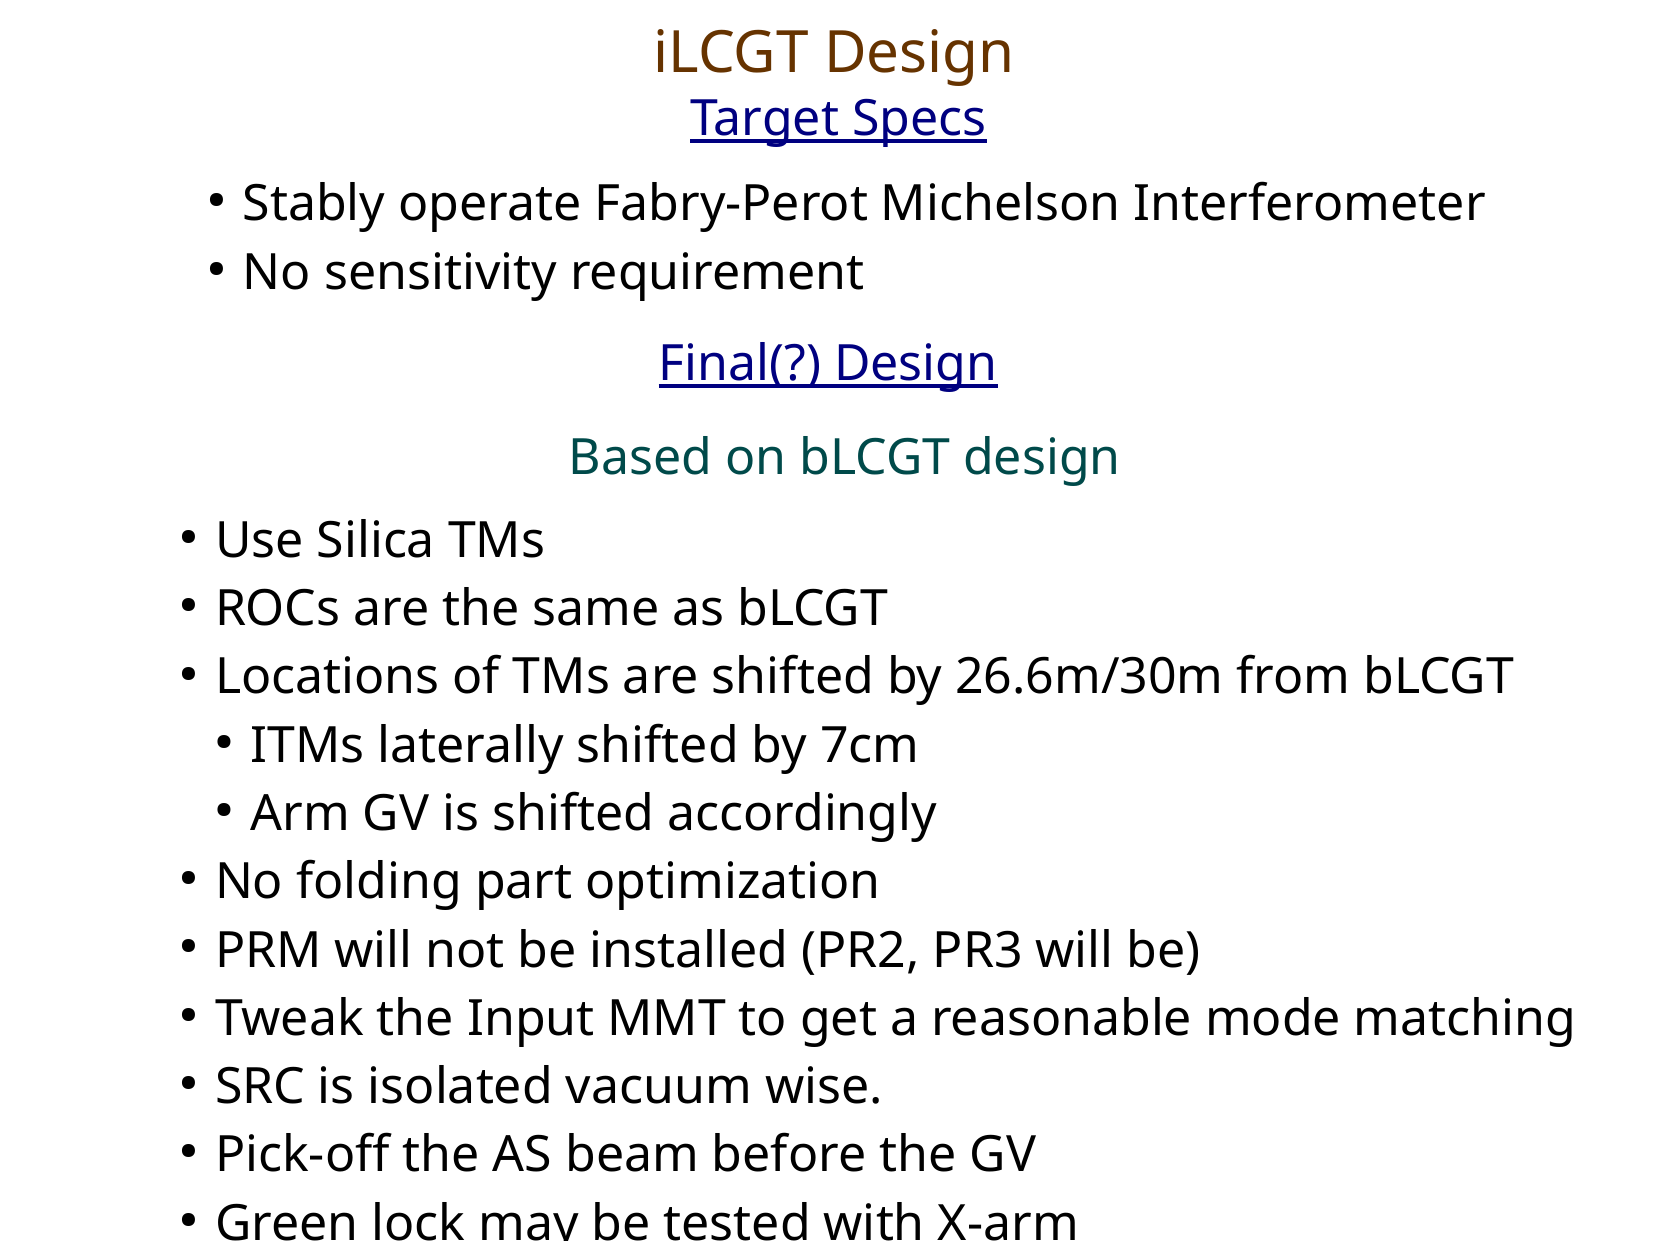

iLCGT Design
Target Specs
Stably operate Fabry-Perot Michelson Interferometer
No sensitivity requirement
Final(?) Design
Based on bLCGT design
Use Silica TMs
ROCs are the same as bLCGT
Locations of TMs are shifted by 26.6m/30m from bLCGT
ITMs laterally shifted by 7cm
Arm GV is shifted accordingly
No folding part optimization
PRM will not be installed (PR2, PR3 will be)
Tweak the Input MMT to get a reasonable mode matching
SRC is isolated vacuum wise.
Pick-off the AS beam before the GV
Green lock may be tested with X-arm